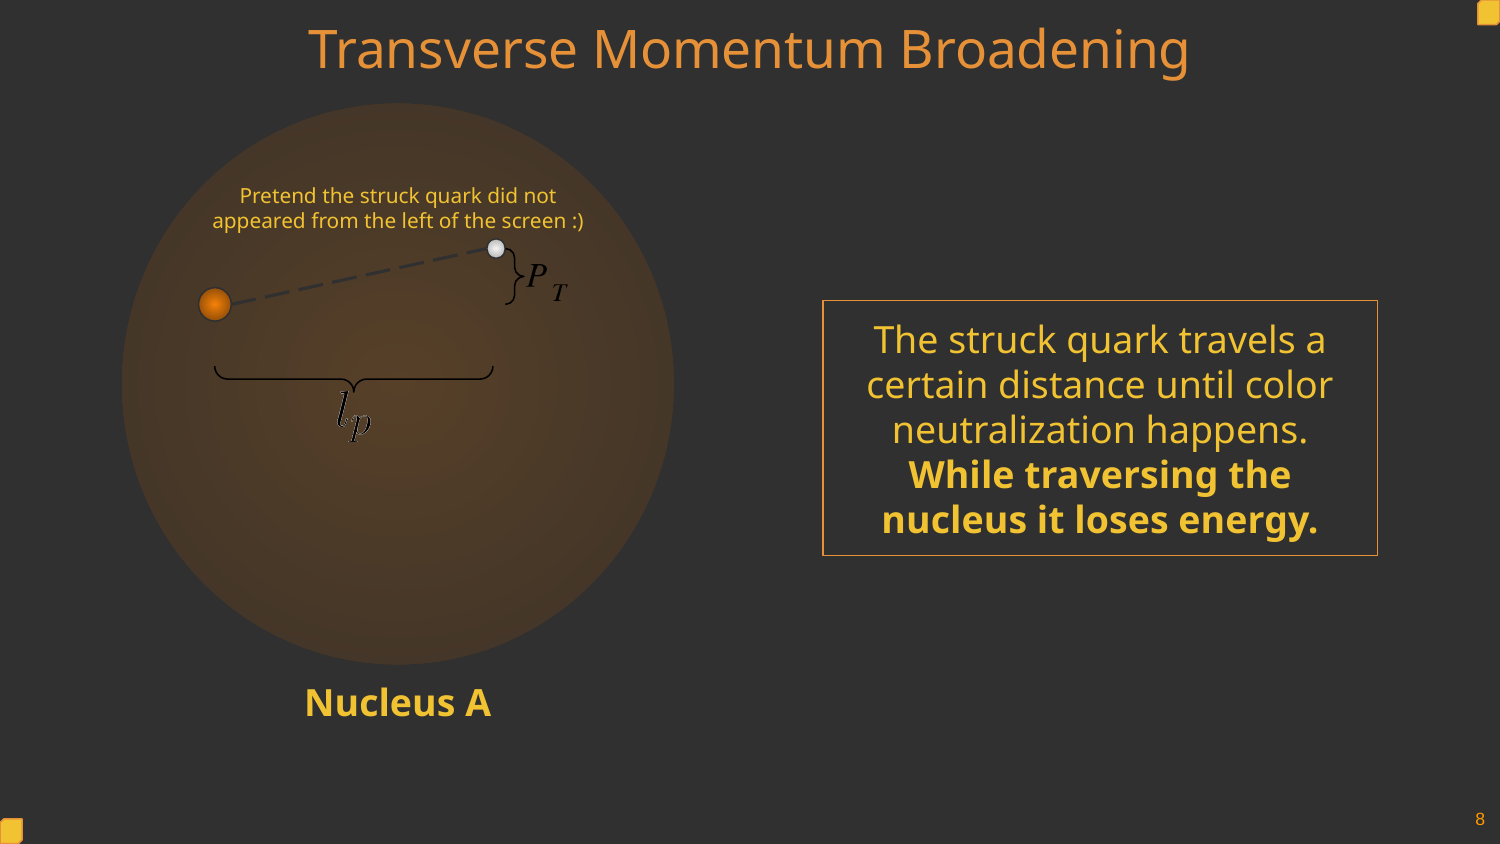

# Transverse Momentum Broadening
Pretend the struck quark did not appeared from the left of the screen :)
The struck quark travels a certain distance until color neutralization happens.
While traversing the nucleus it loses energy.
Nucleus A